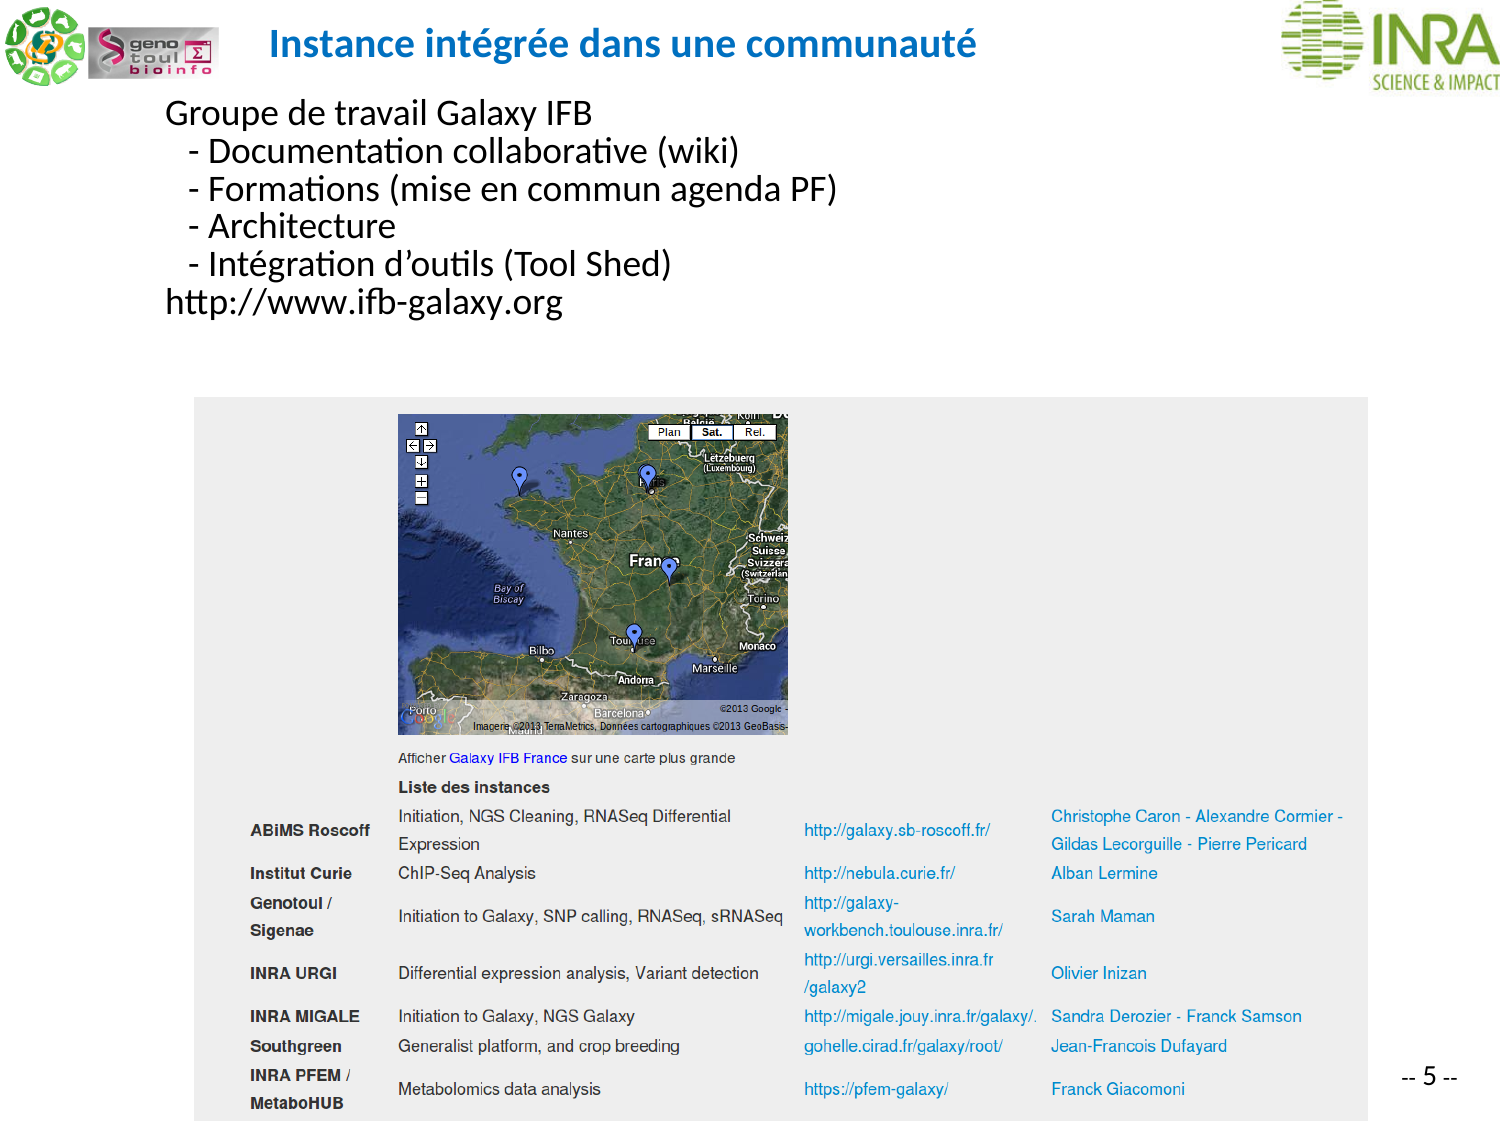

Instance intégrée dans une communauté
Groupe de travail Galaxy IFB
- Documentation collaborative (wiki)
- Formations (mise en commun agenda PF)
- Architecture
- Intégration d’outils (Tool Shed)
http://www.ifb-galaxy.org